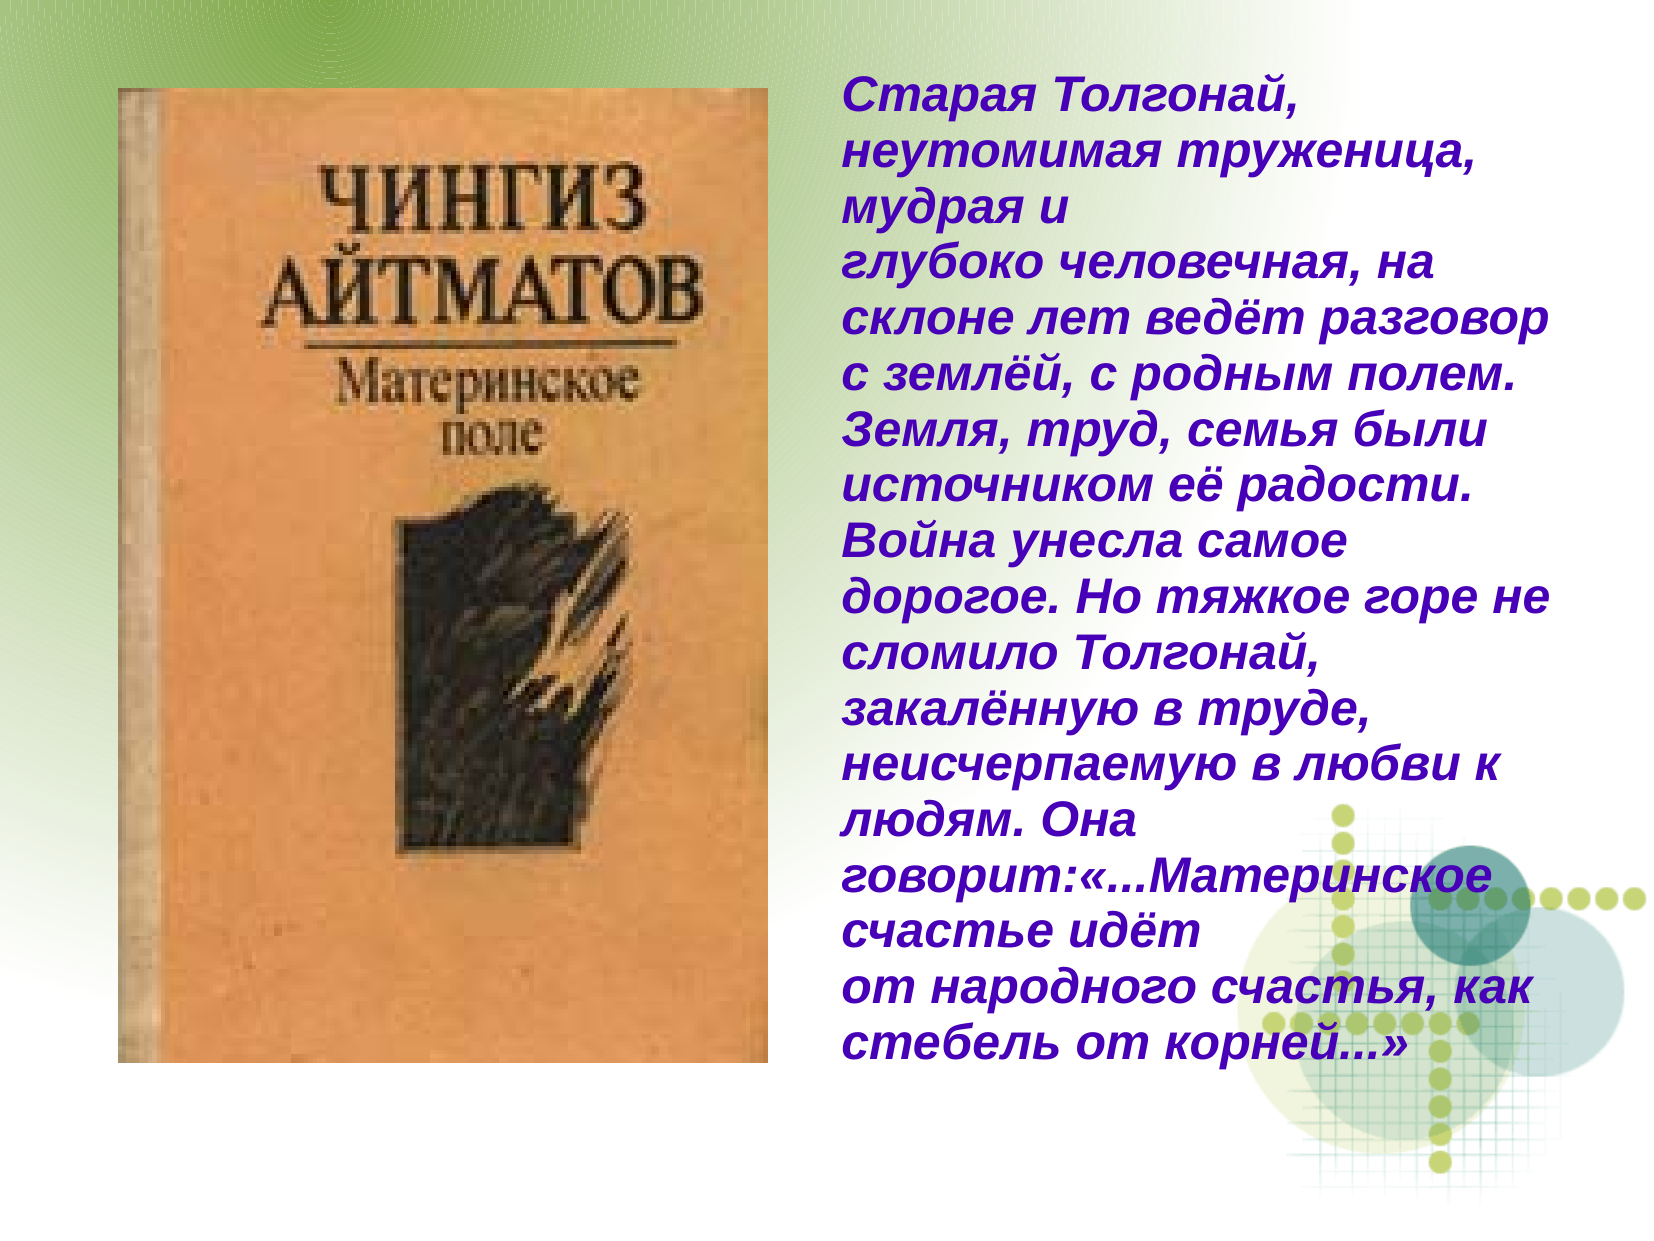

Старая Толгонай, неутомимая труженица, мудрая и
глубоко человечная, на склоне лет ведёт разговор
с землёй, с родным полем. Земля, труд, семья были
источником её радости. Война унесла самое
дорогое. Но тяжкое горе не сломило Толгонай,
закалённую в труде, неисчерпаемую в любви к
людям. Она говорит:«...Материнское счастье идёт
от народного счастья, как стебель от корней...»